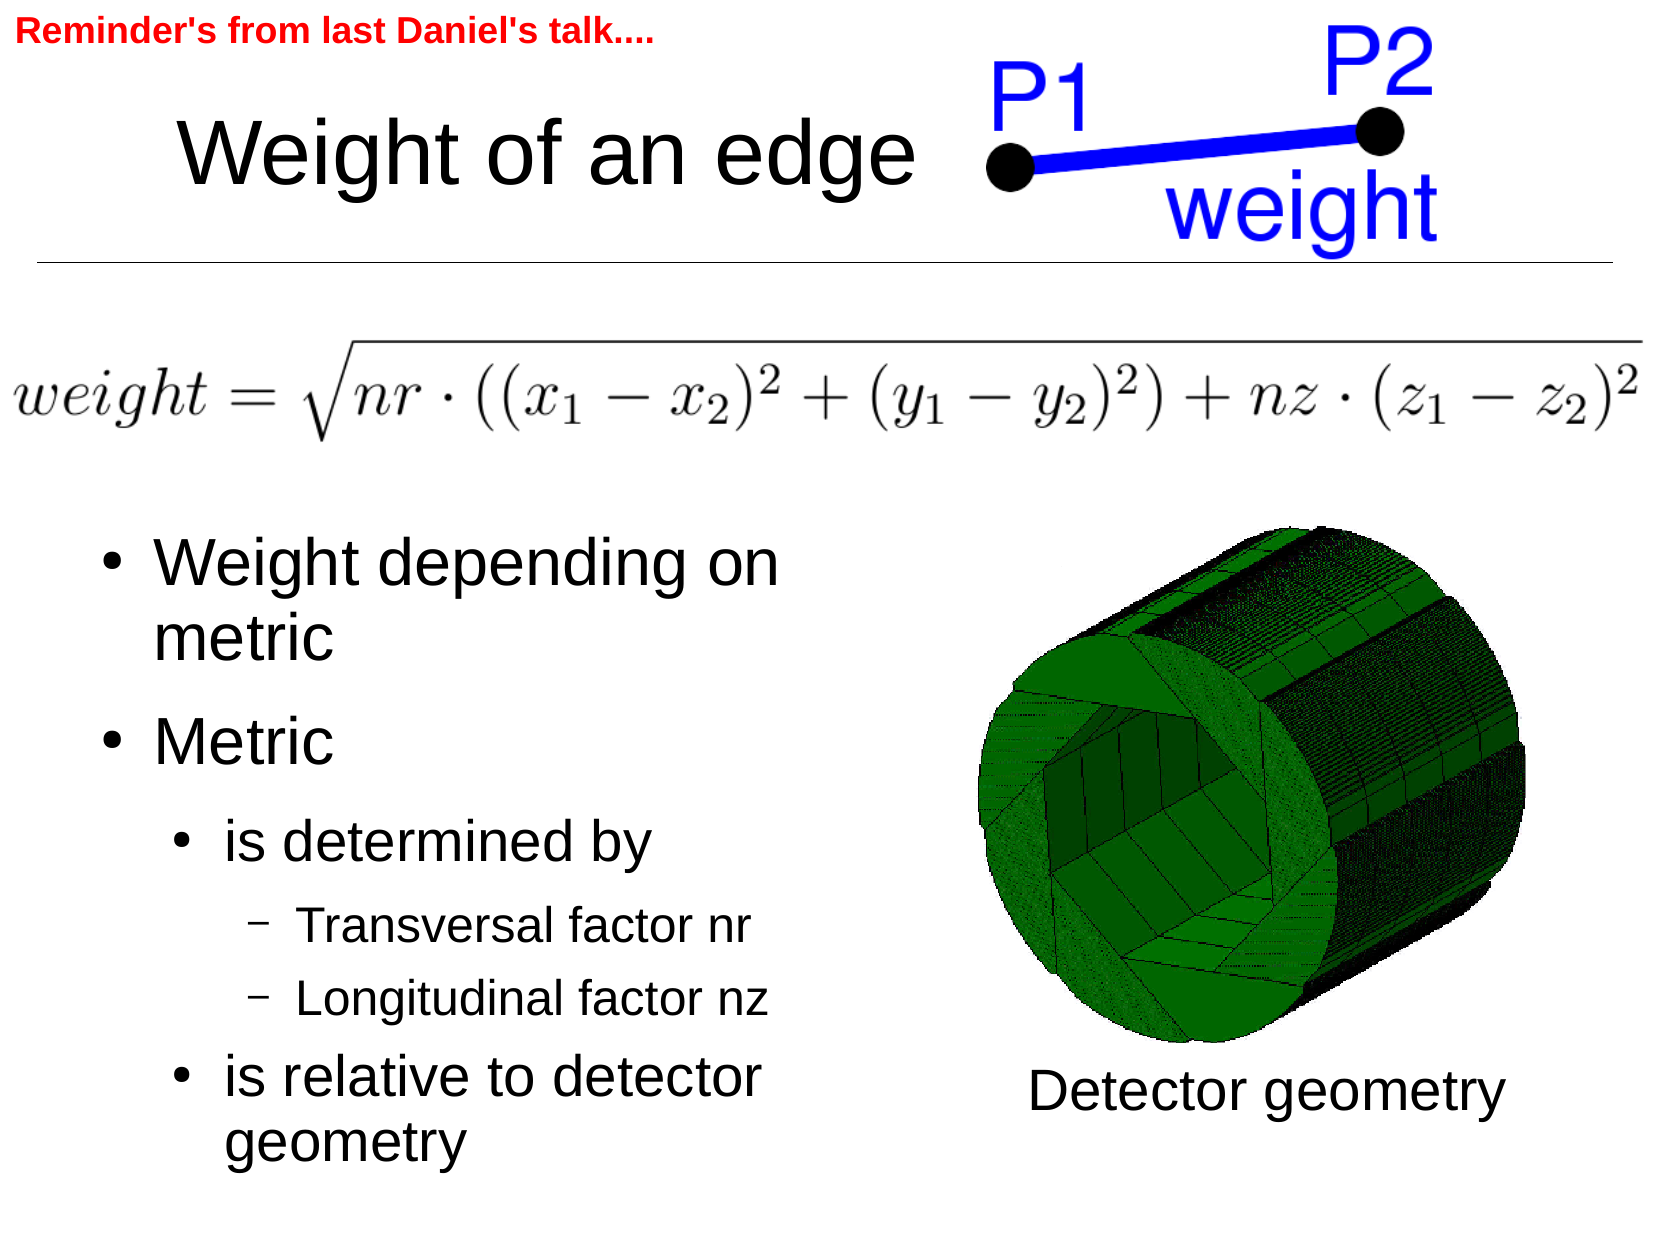

Reminder's from last Daniel's talk....
# Weight of an edge
Weight depending on metric
Metric
is determined by
Transversal factor nr
Longitudinal factor nz
is relative to detector geometry
Detector geometry